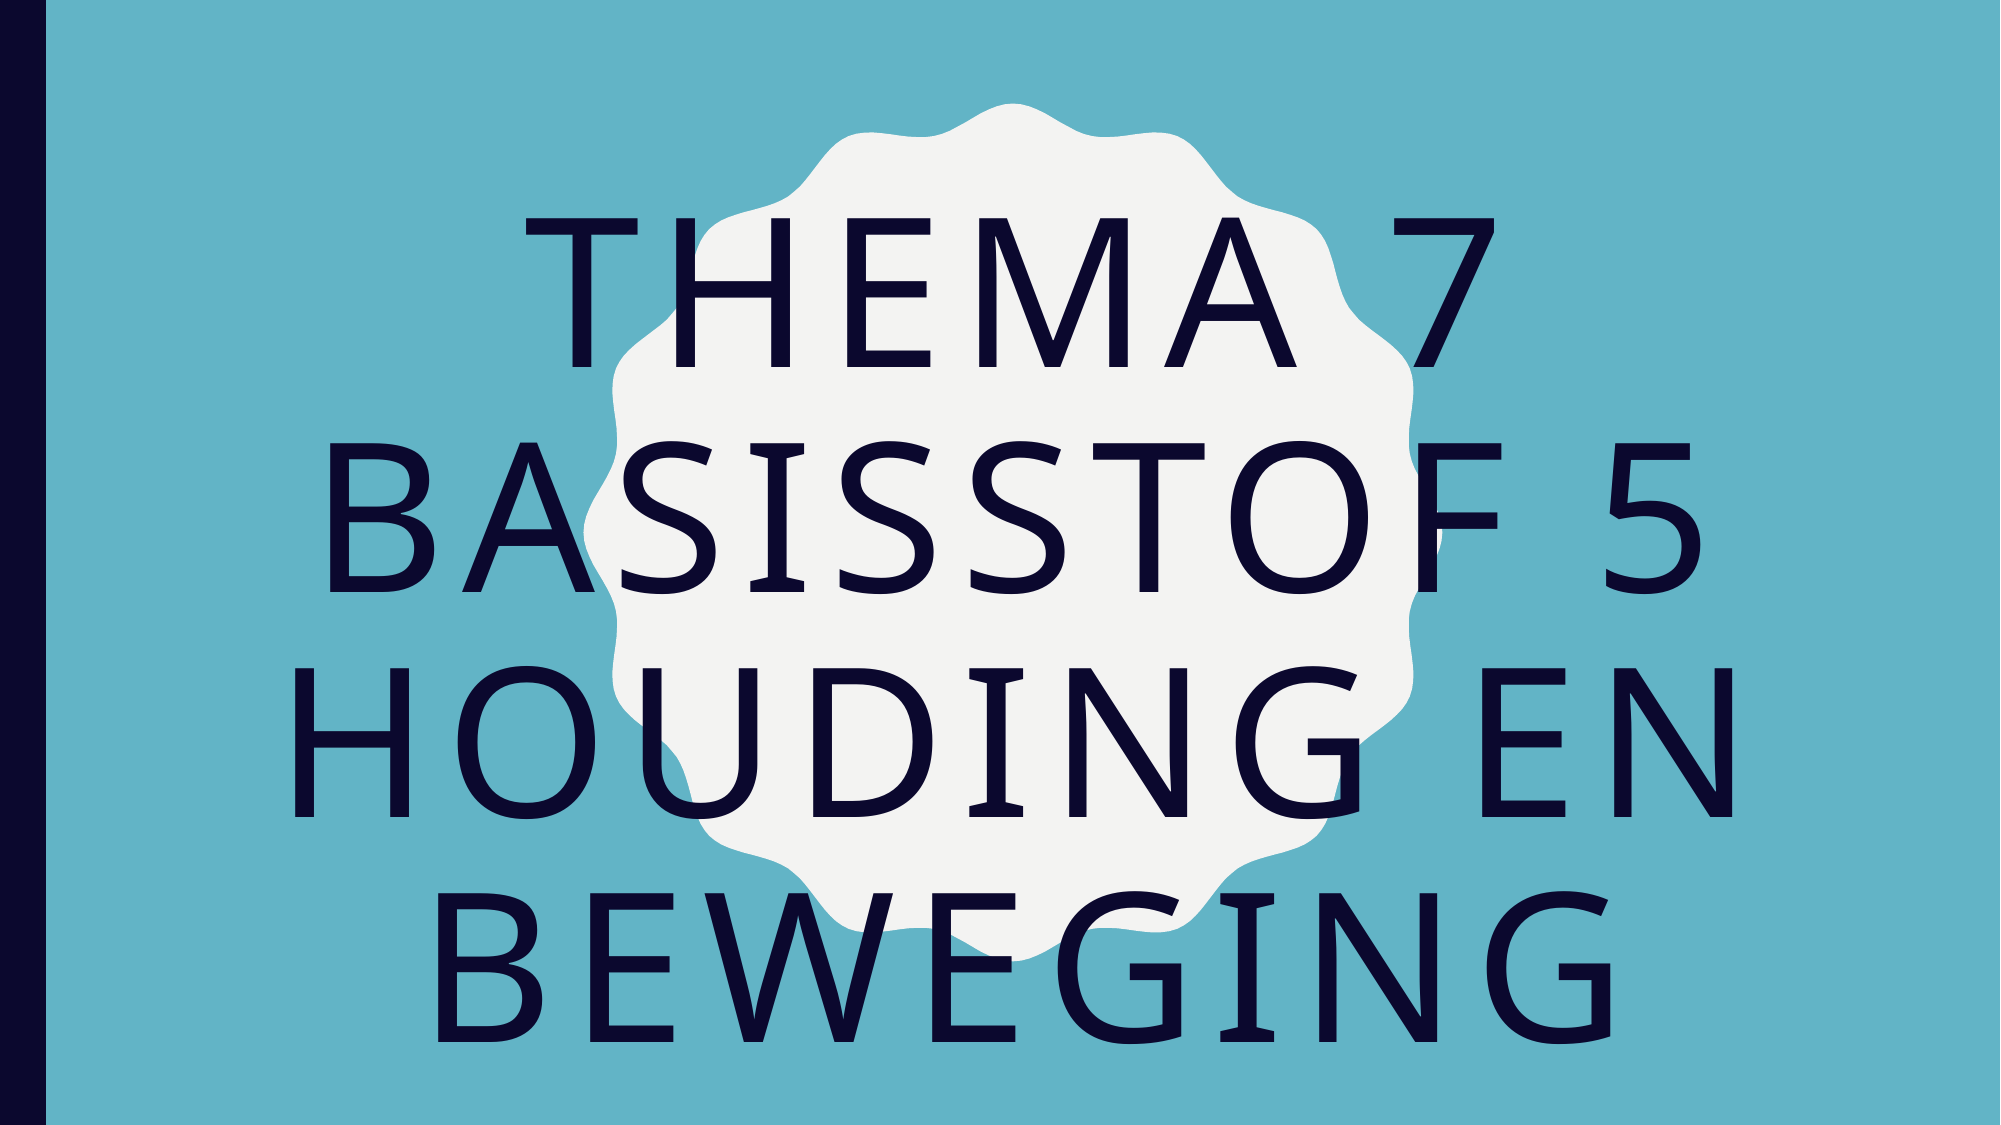

# Thema 7 Basisstof 5	Houding en beweging